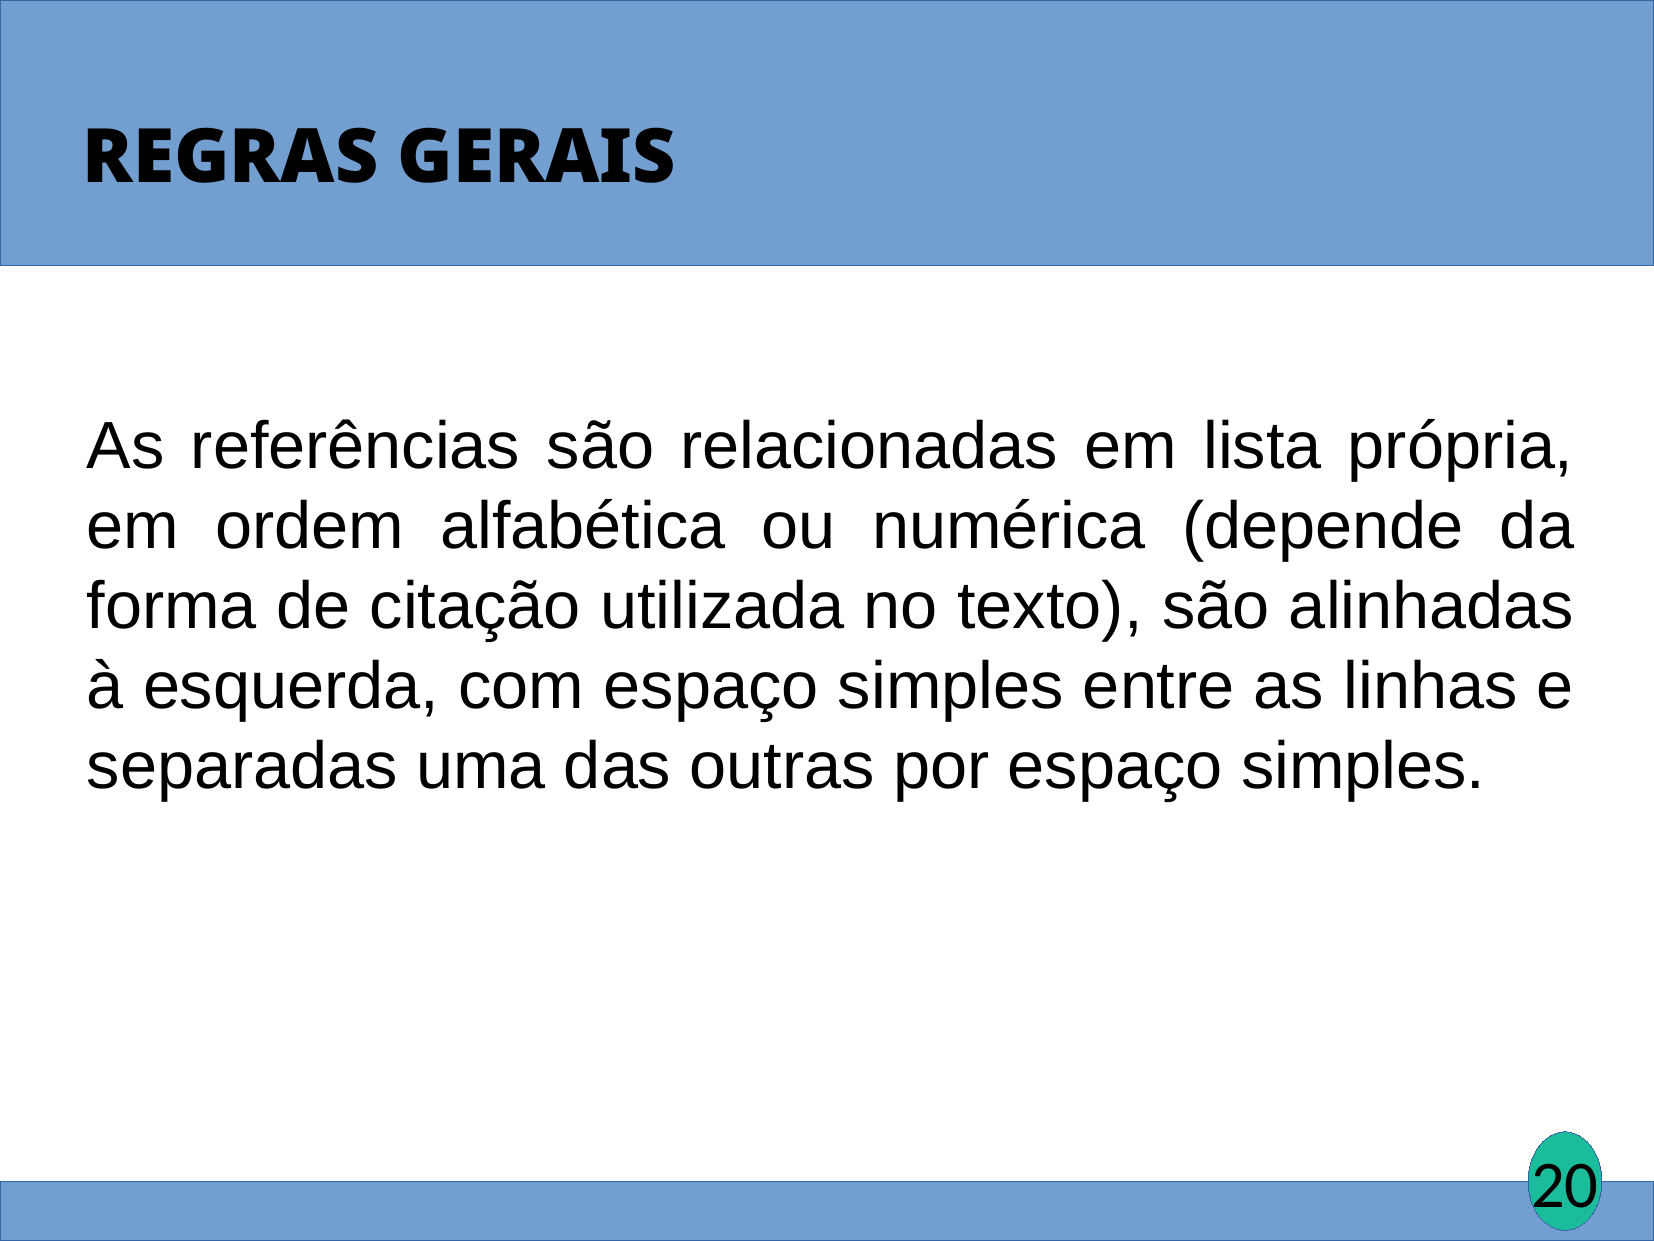

# REGRAS GERAIS
As referências são relacionadas em lista própria, em ordem alfabética ou numérica (depende da forma de citação utilizada no texto), são alinhadas à esquerda, com espaço simples entre as linhas e separadas uma das outras por espaço simples.